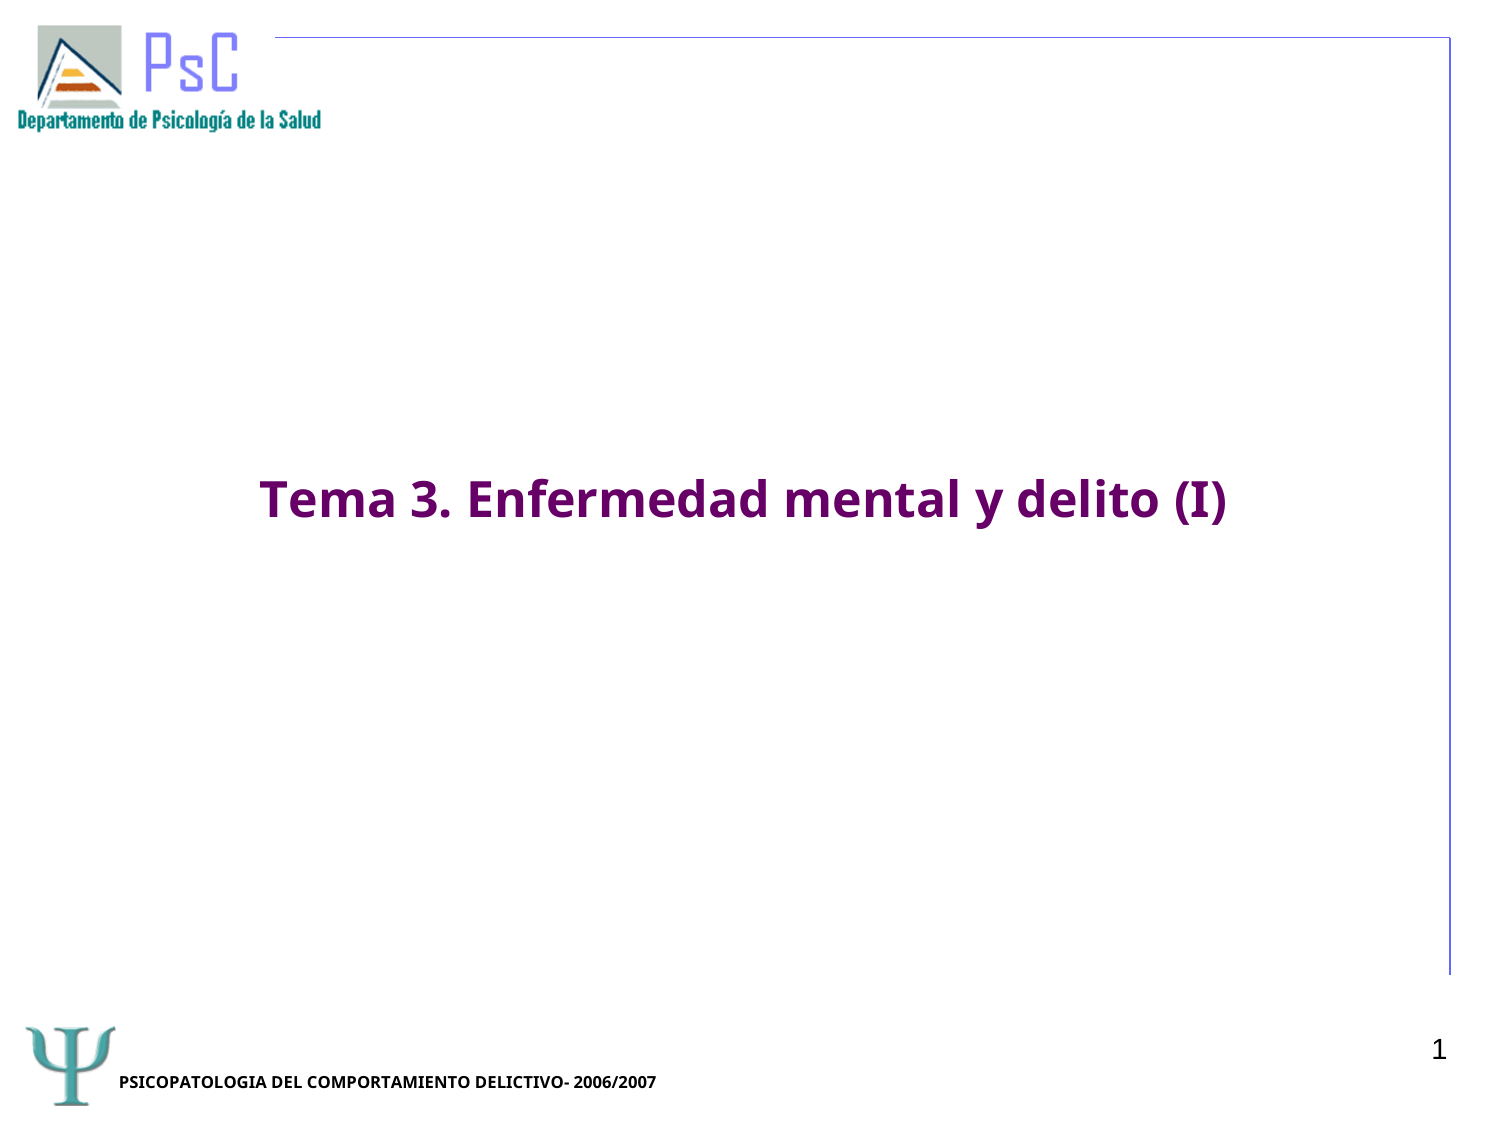

# Tema 3. Enfermedad mental y delito (I)
1